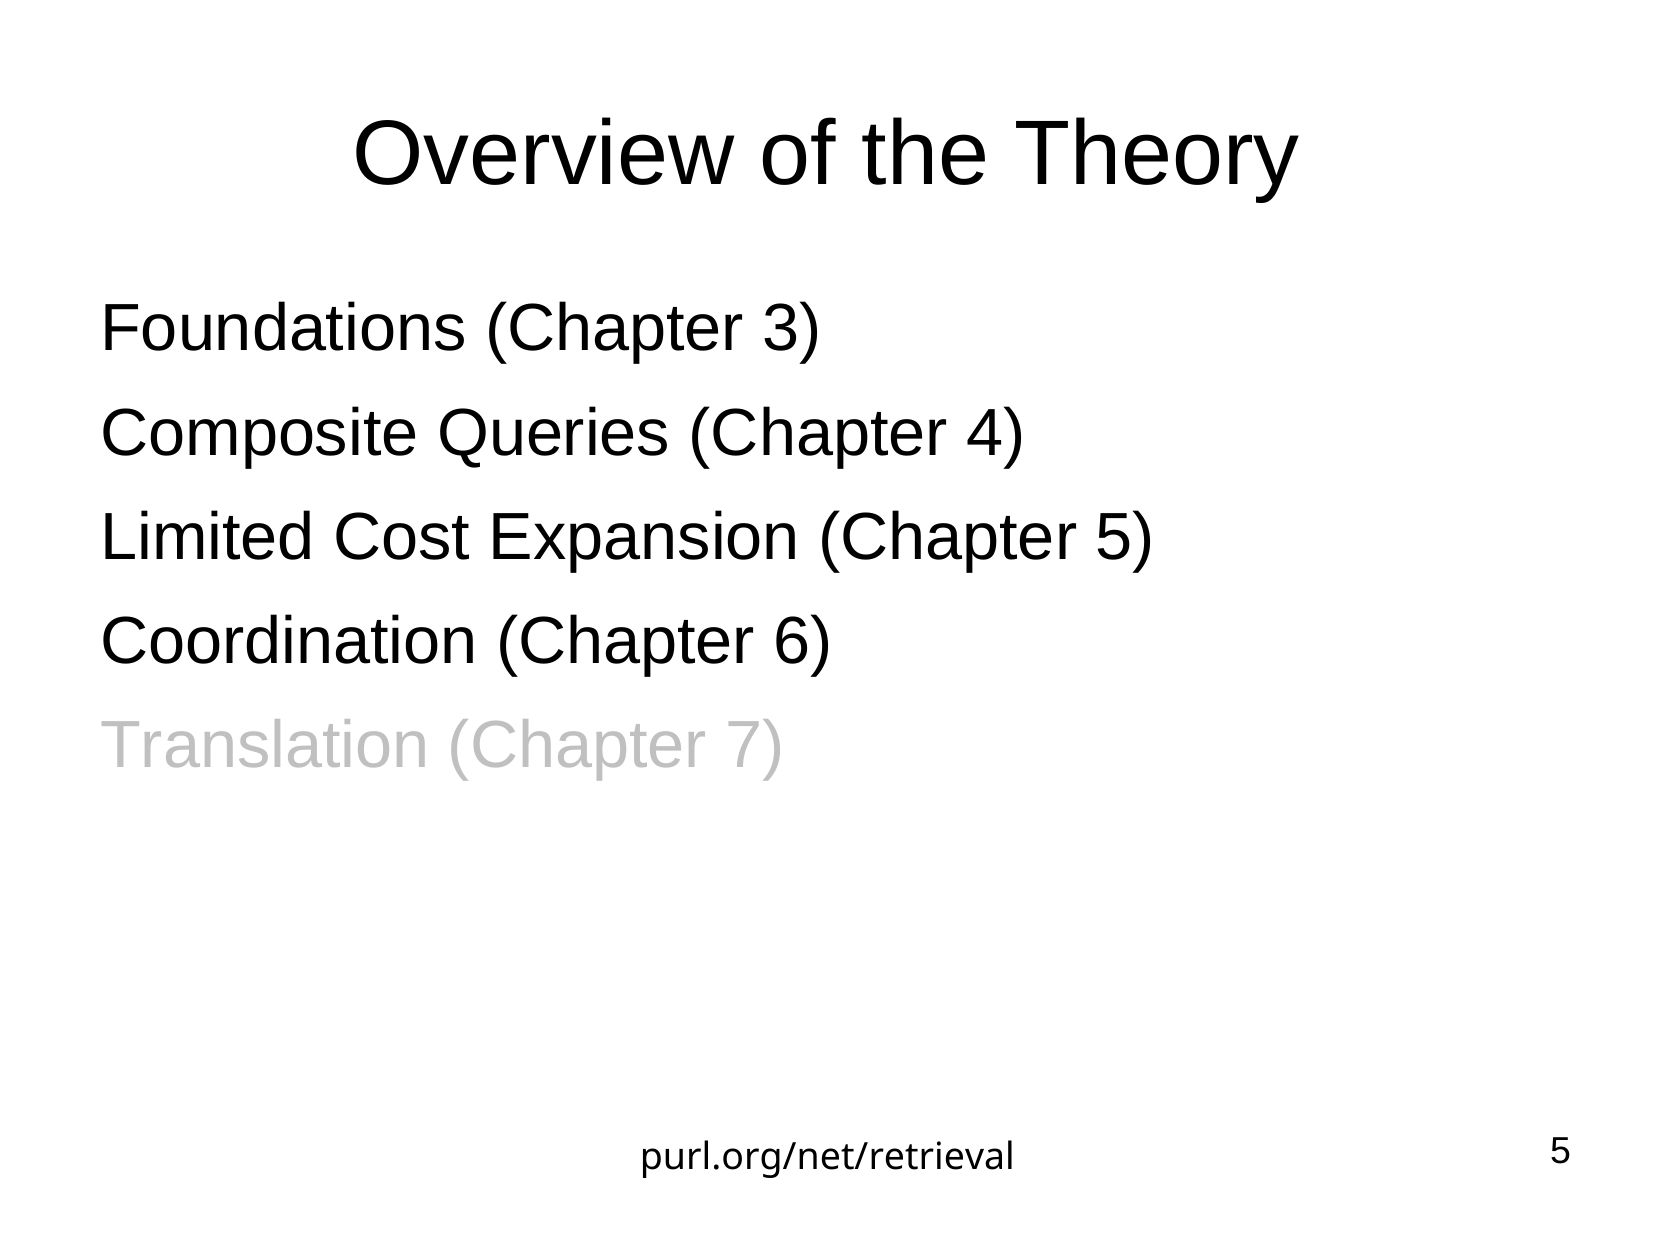

# Overview of the Theory
Foundations (Chapter 3)
Composite Queries (Chapter 4)
Limited Cost Expansion (Chapter 5)
Coordination (Chapter 6)
Translation (Chapter 7)
purl.org/net/retrieval
5